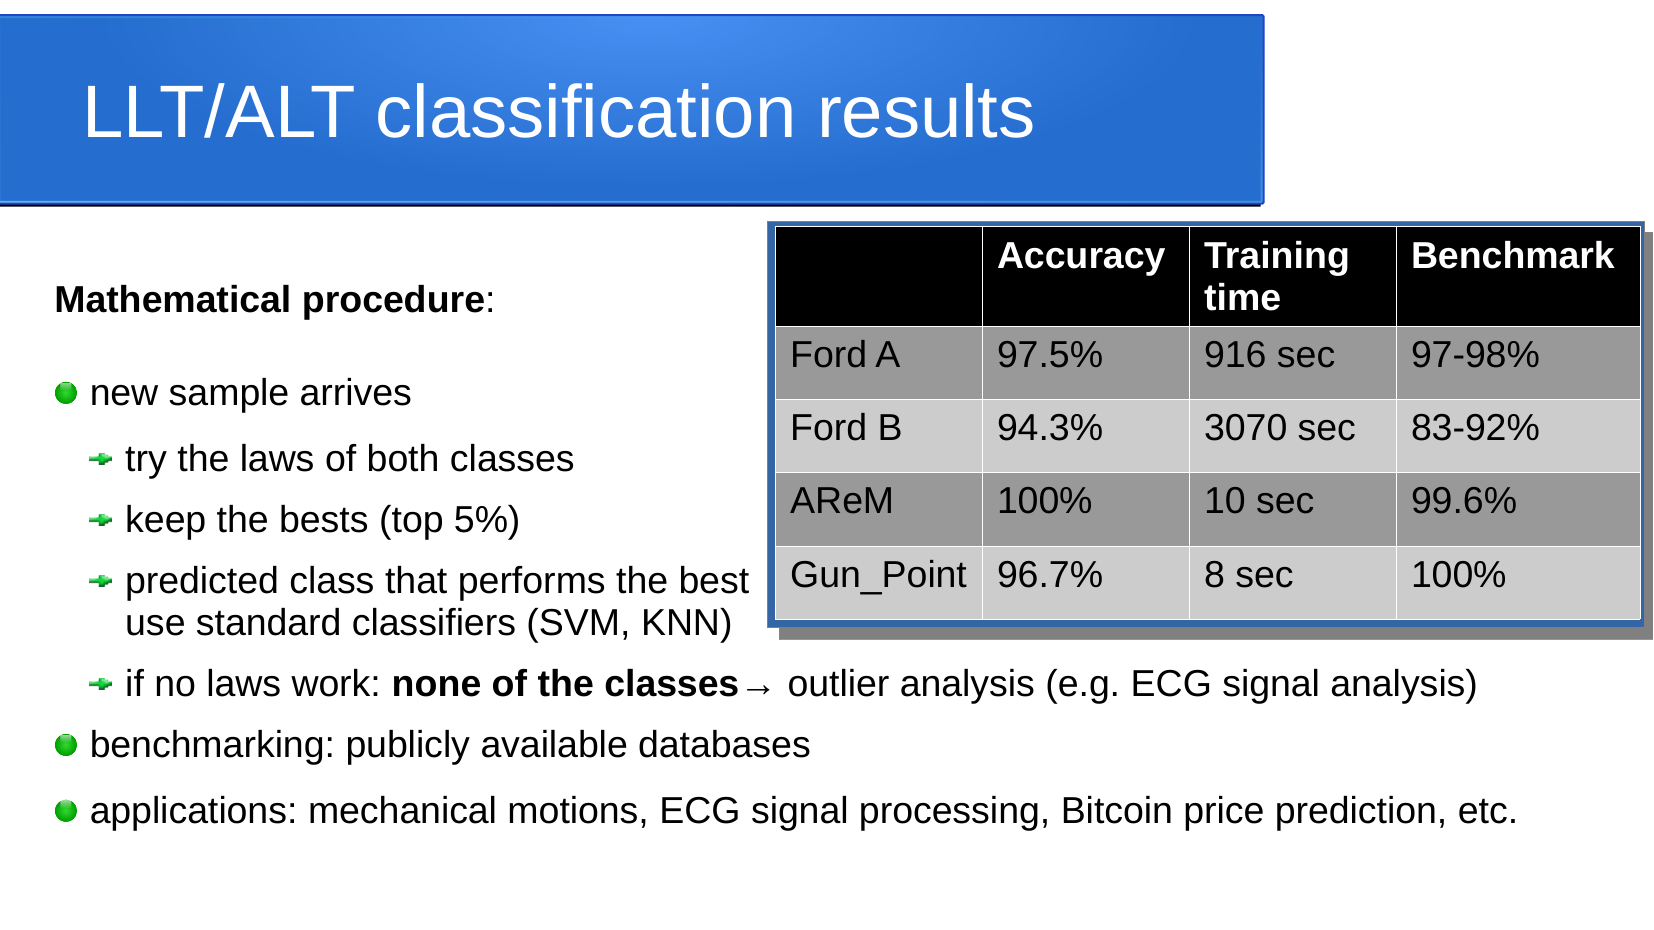

# LLT/ALT classification results
| Dataset | Accuracy | Training time | Benchmark |
| --- | --- | --- | --- |
| Ford A | 97.5% | 916 sec | 97-98% |
| Ford B | 94.3% | 3070 sec | 83-92% |
| AReM | 100% | 10 sec | 99.6% |
| Gun\_Point | 96.7% | 8 sec | 100% |
Mathematical procedure:
new sample arrives
try the laws of both classes
keep the bests (top 5%)
predicted class that performs the best
use standard classifiers (SVM, KNN)
if no laws work: none of the classes→ outlier analysis (e.g. ECG signal analysis)
benchmarking: publicly available databases
applications: mechanical motions, ECG signal processing, Bitcoin price prediction, etc.